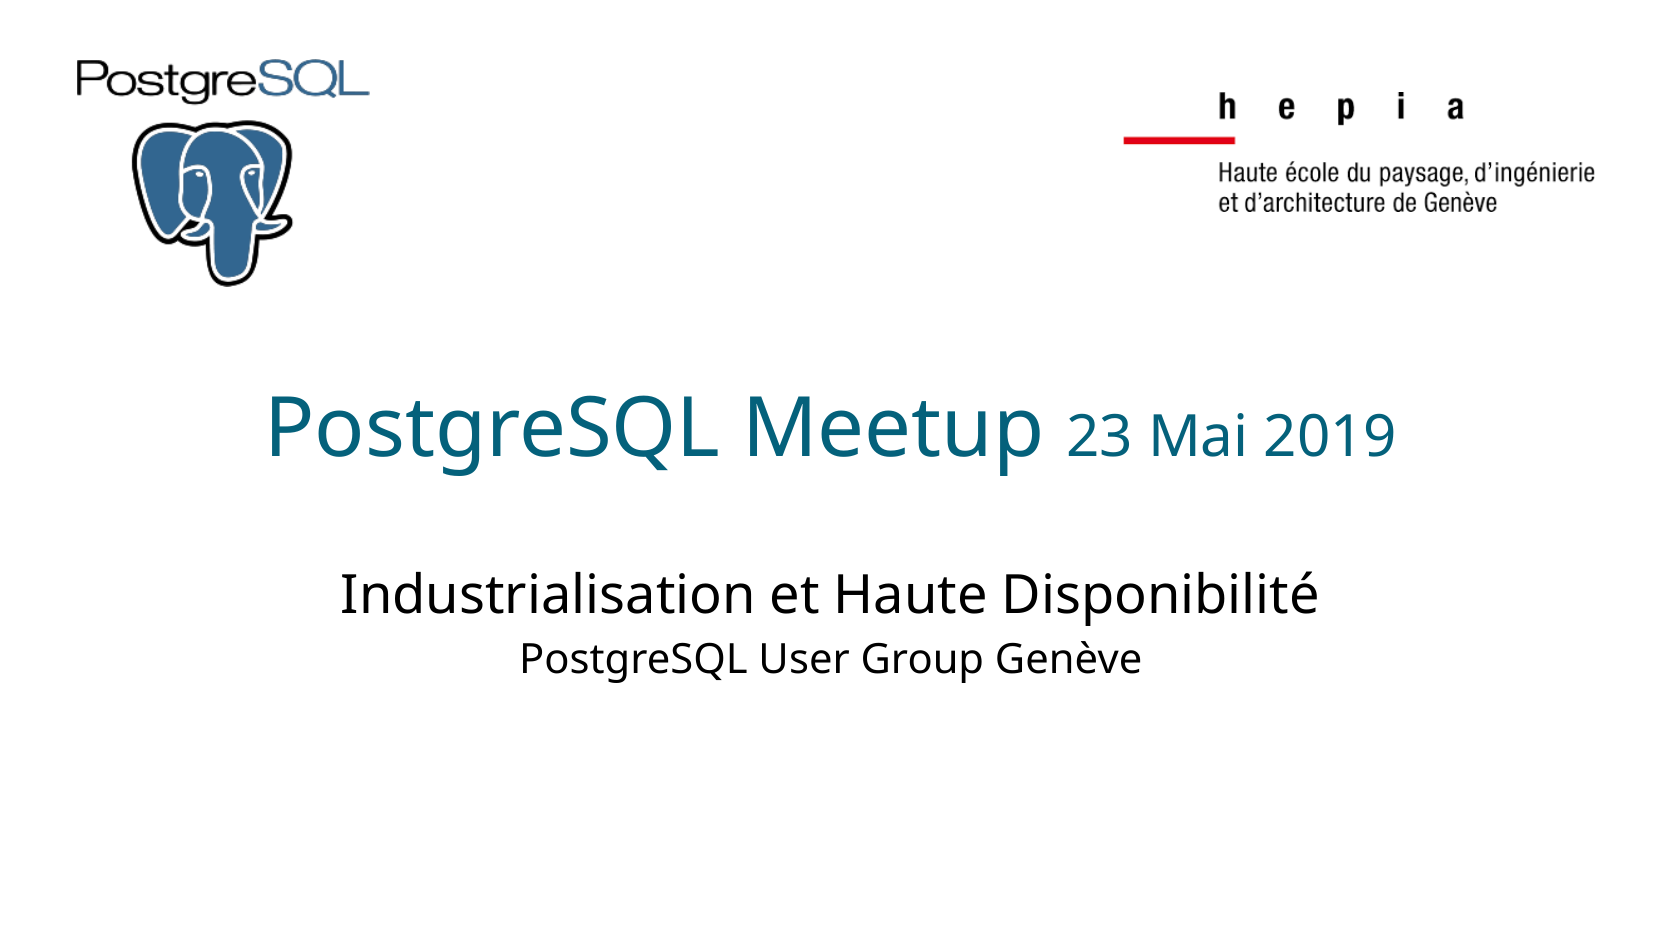

# PostgreSQL Meetup 23 Mai 2019
Industrialisation et Haute Disponibilité
PostgreSQL User Group Genève